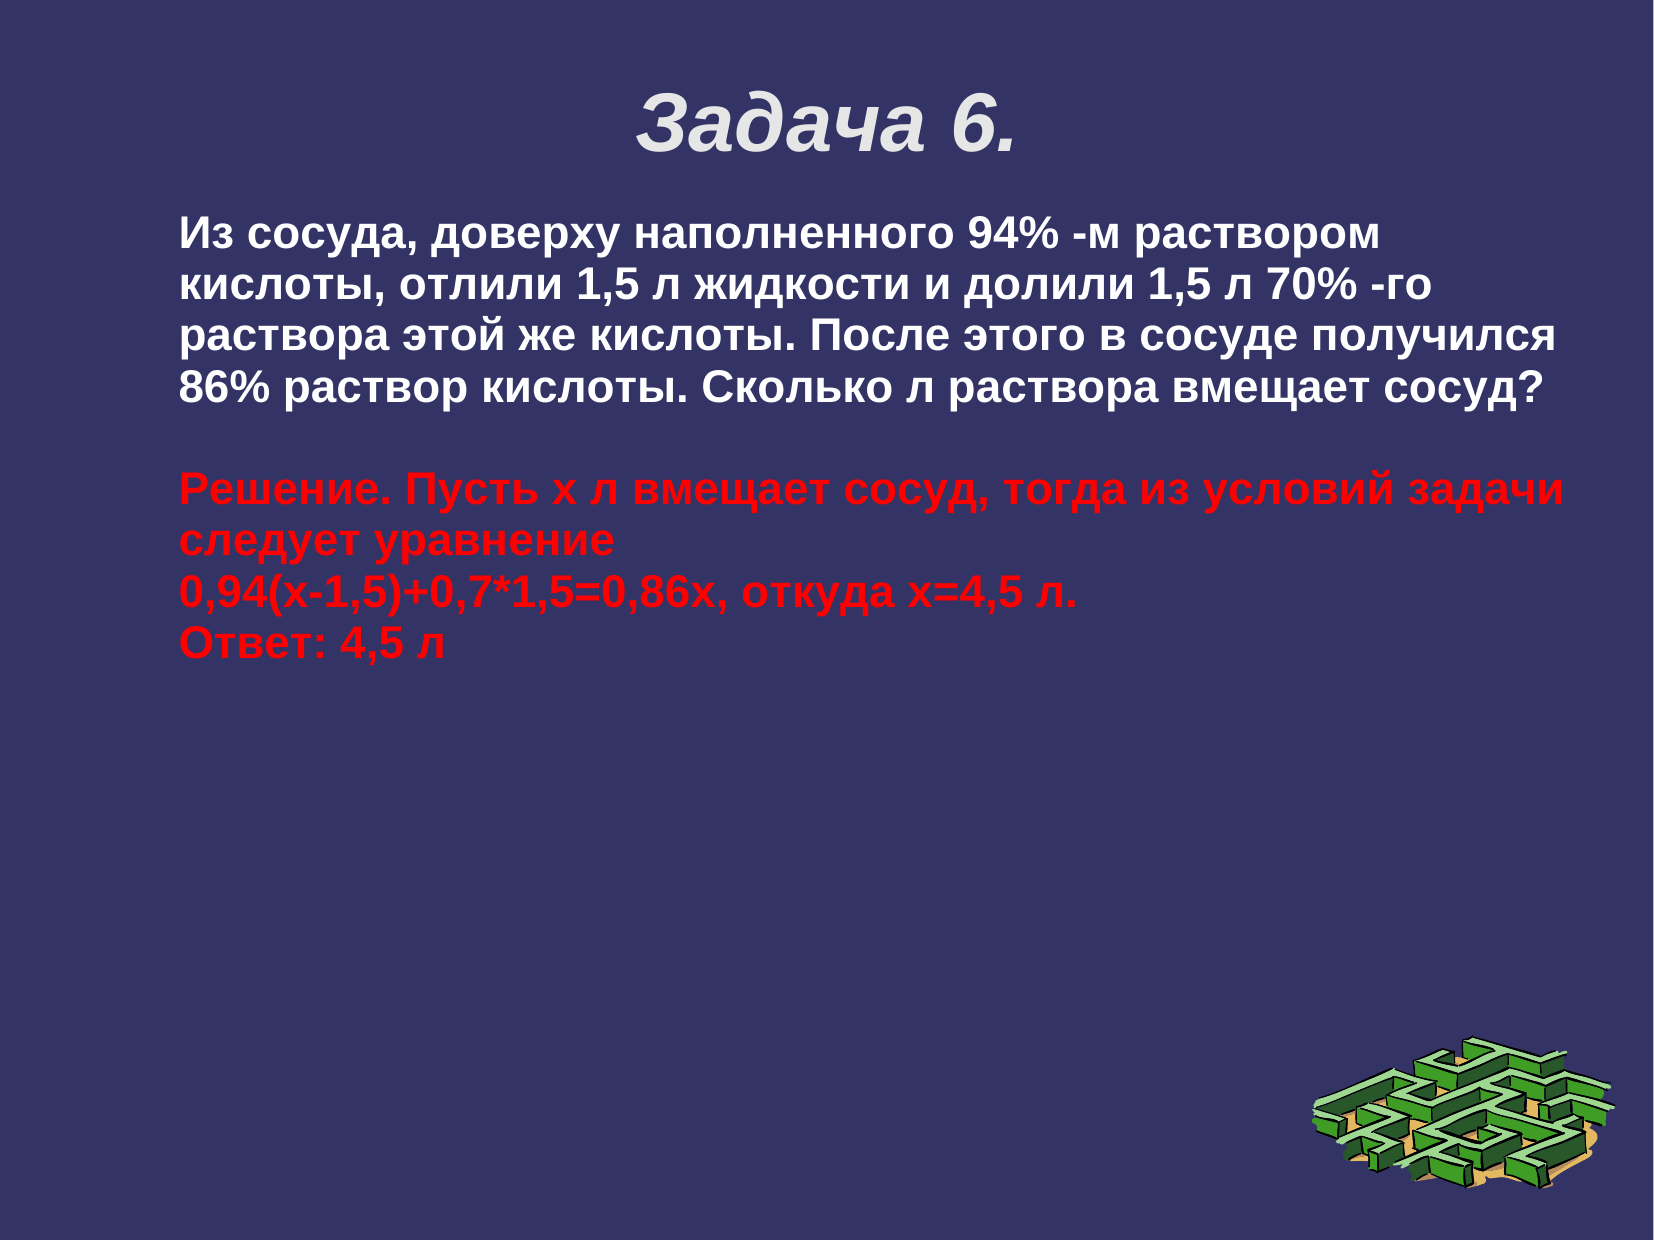

# Задача 6.
Из сосуда, доверху наполненного 94% -м раствором кислоты, отлили 1,5 л жидкости и долили 1,5 л 70% -го раствора этой же кислоты. После этого в сосуде получился 86% раствор кислоты. Сколько л раствора вмещает сосуд?
Решение. Пусть х л вмещает сосуд, тогда из условий задачи следует уравнение
0,94(х-1,5)+0,7*1,5=0,86х, откуда х=4,5 л.
Ответ: 4,5 л